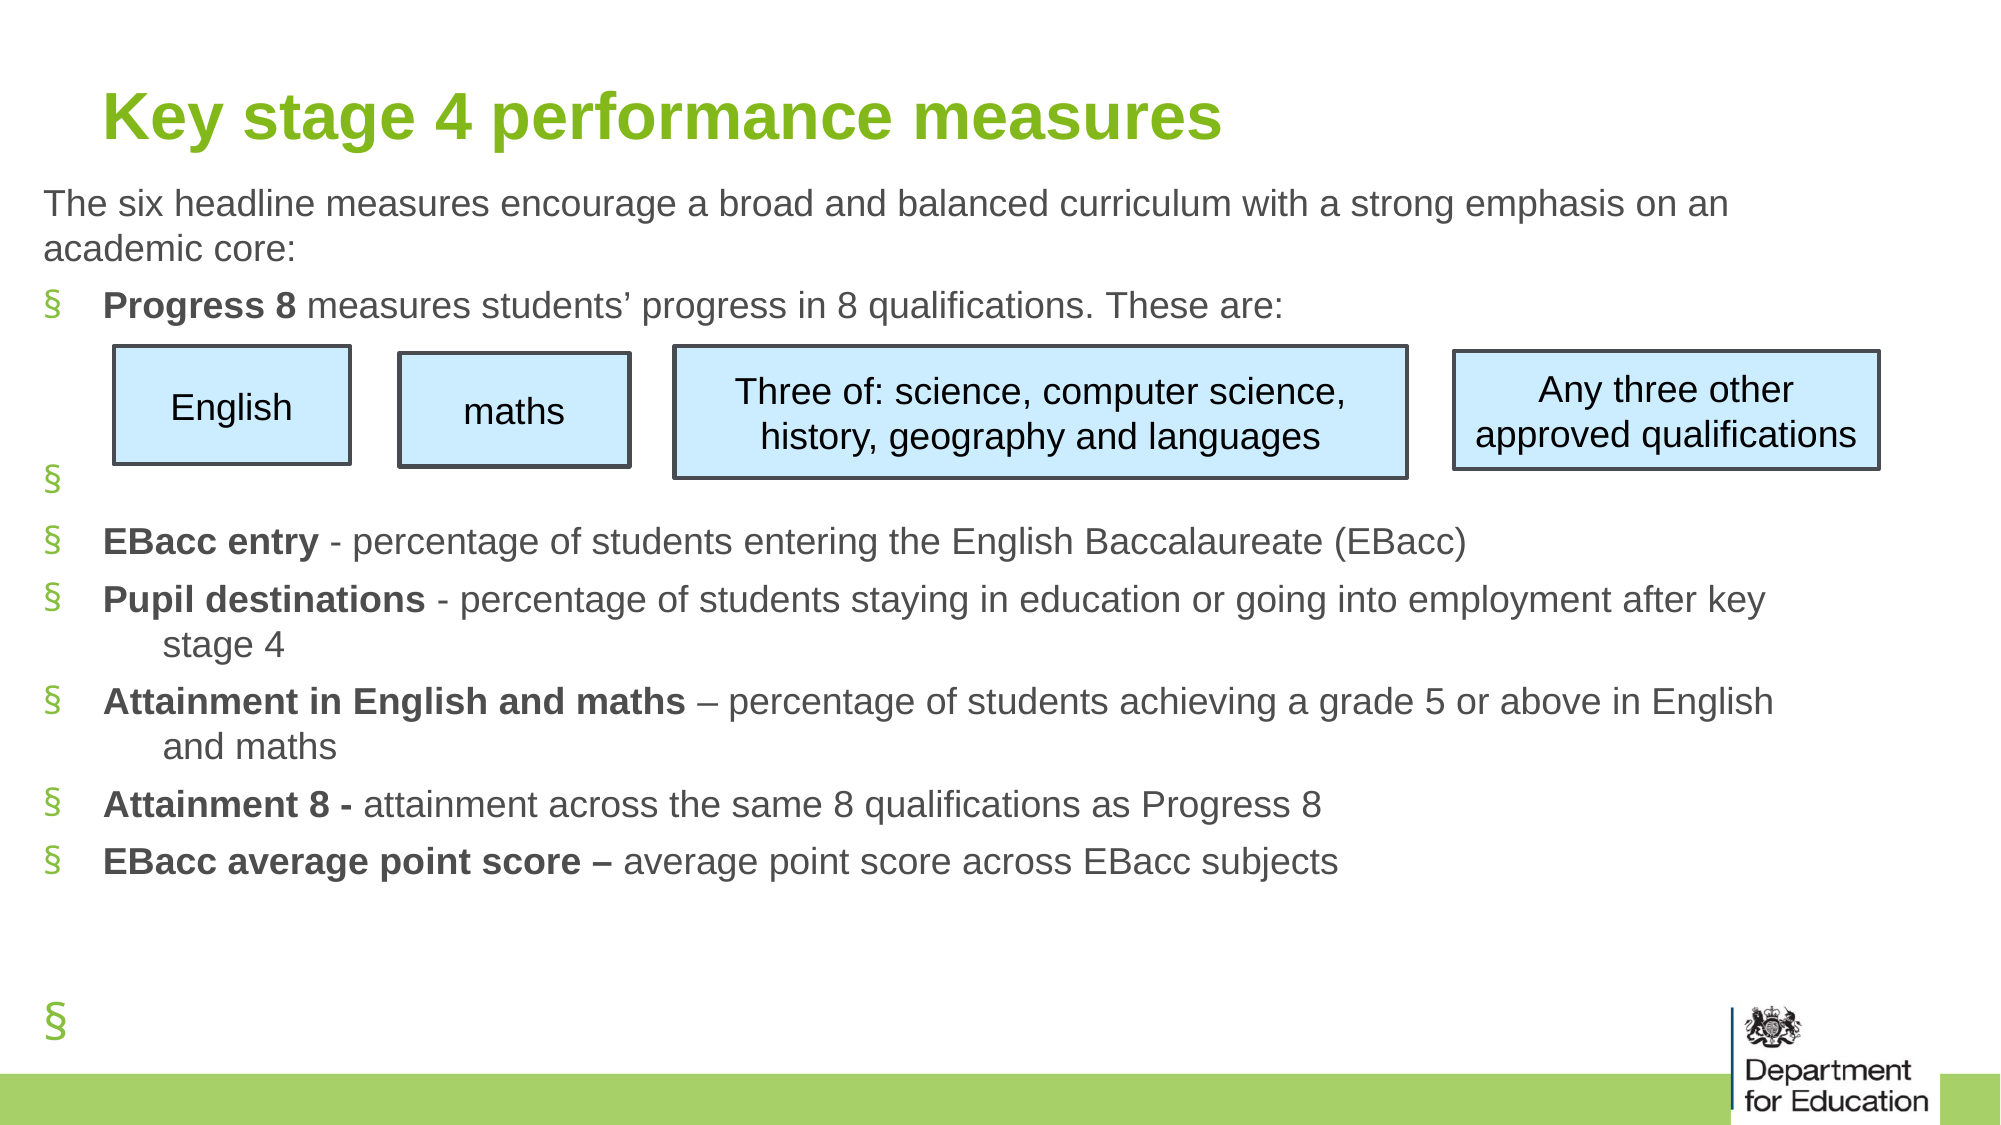

# Key stage 4 performance measures
The six headline measures encourage a broad and balanced curriculum with a strong emphasis on an academic core:
Progress 8 measures students’ progress in 8 qualifications. These are:
EBacc entry - percentage of students entering the English Baccalaureate (EBacc)
Pupil destinations - percentage of students staying in education or going into employment after key stage 4
Attainment in English and maths – percentage of students achieving a grade 5 or above in English and maths
Attainment 8 - attainment across the same 8 qualifications as Progress 8
EBacc average point score – average point score across EBacc subjects
English
Three of: science, computer science, history, geography and languages
Any three other approved qualifications
maths